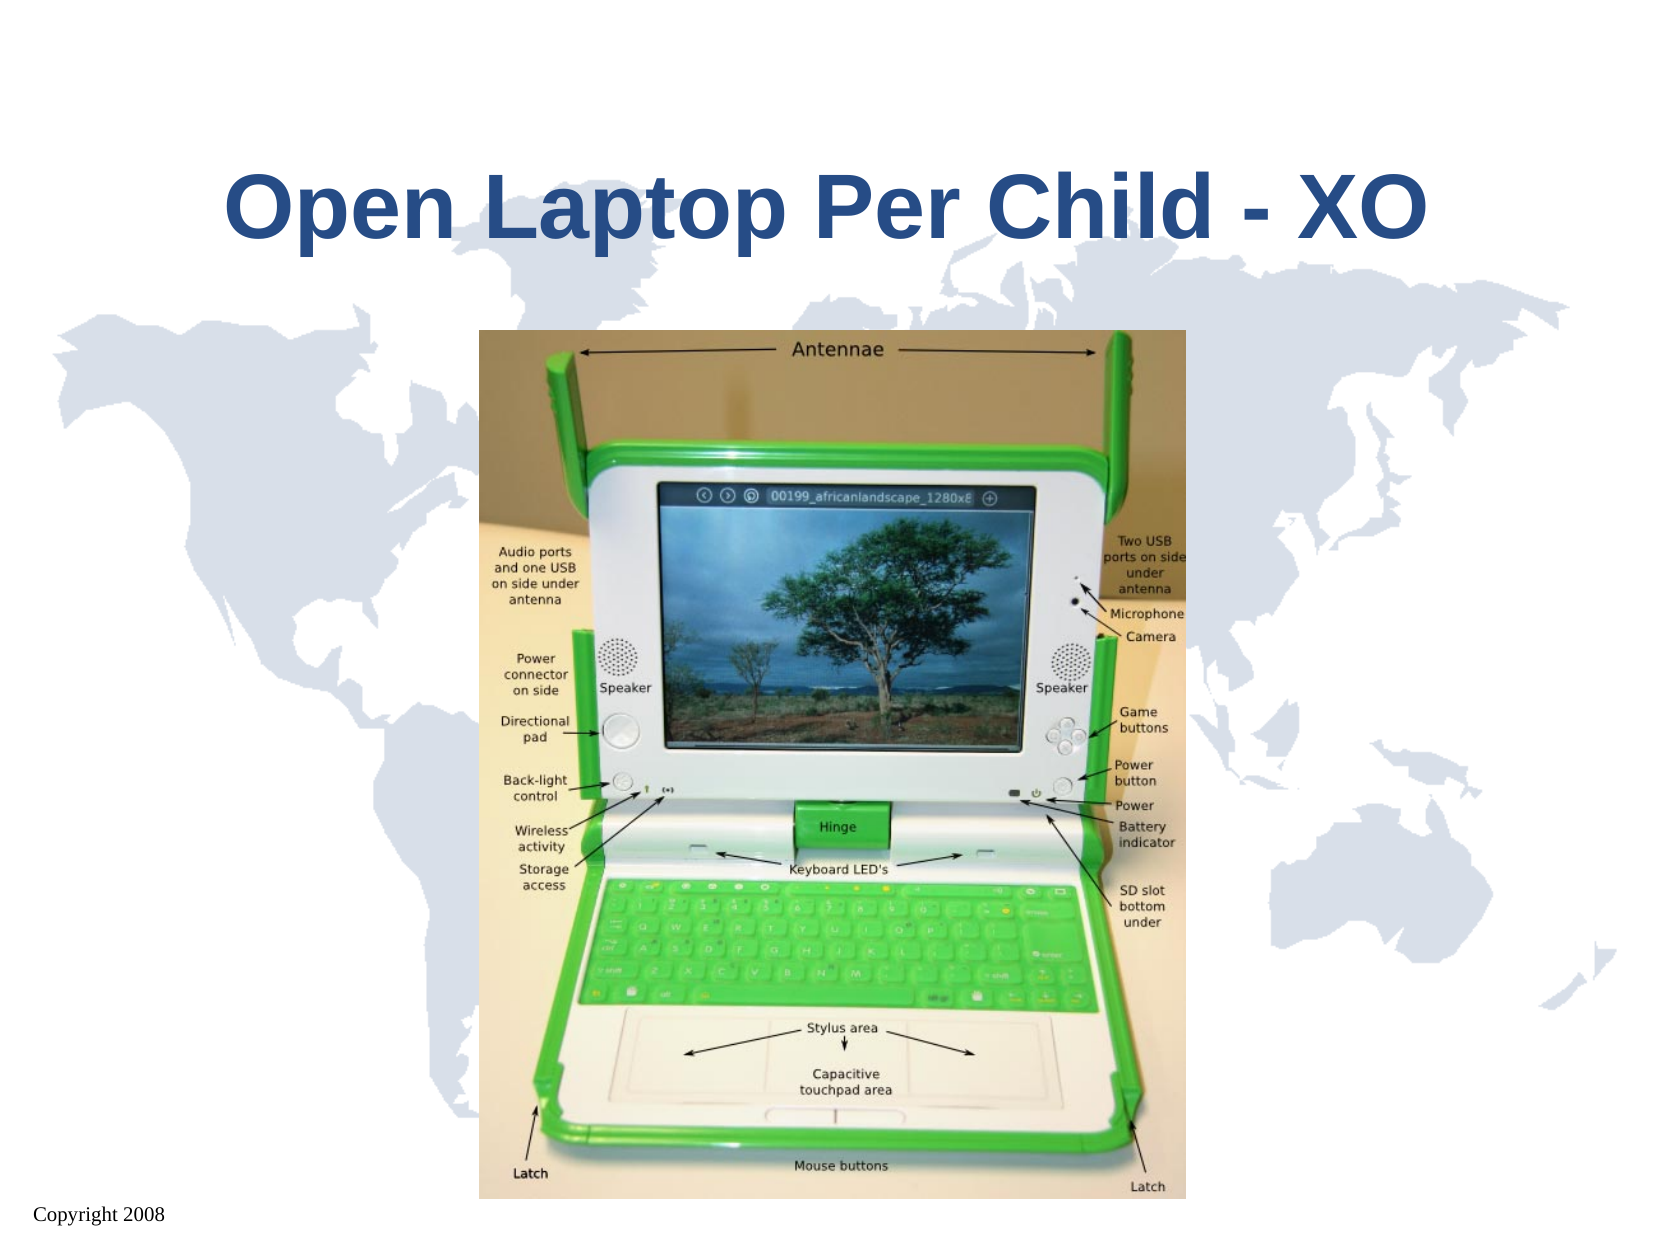

# Open Laptop Per Child - XO